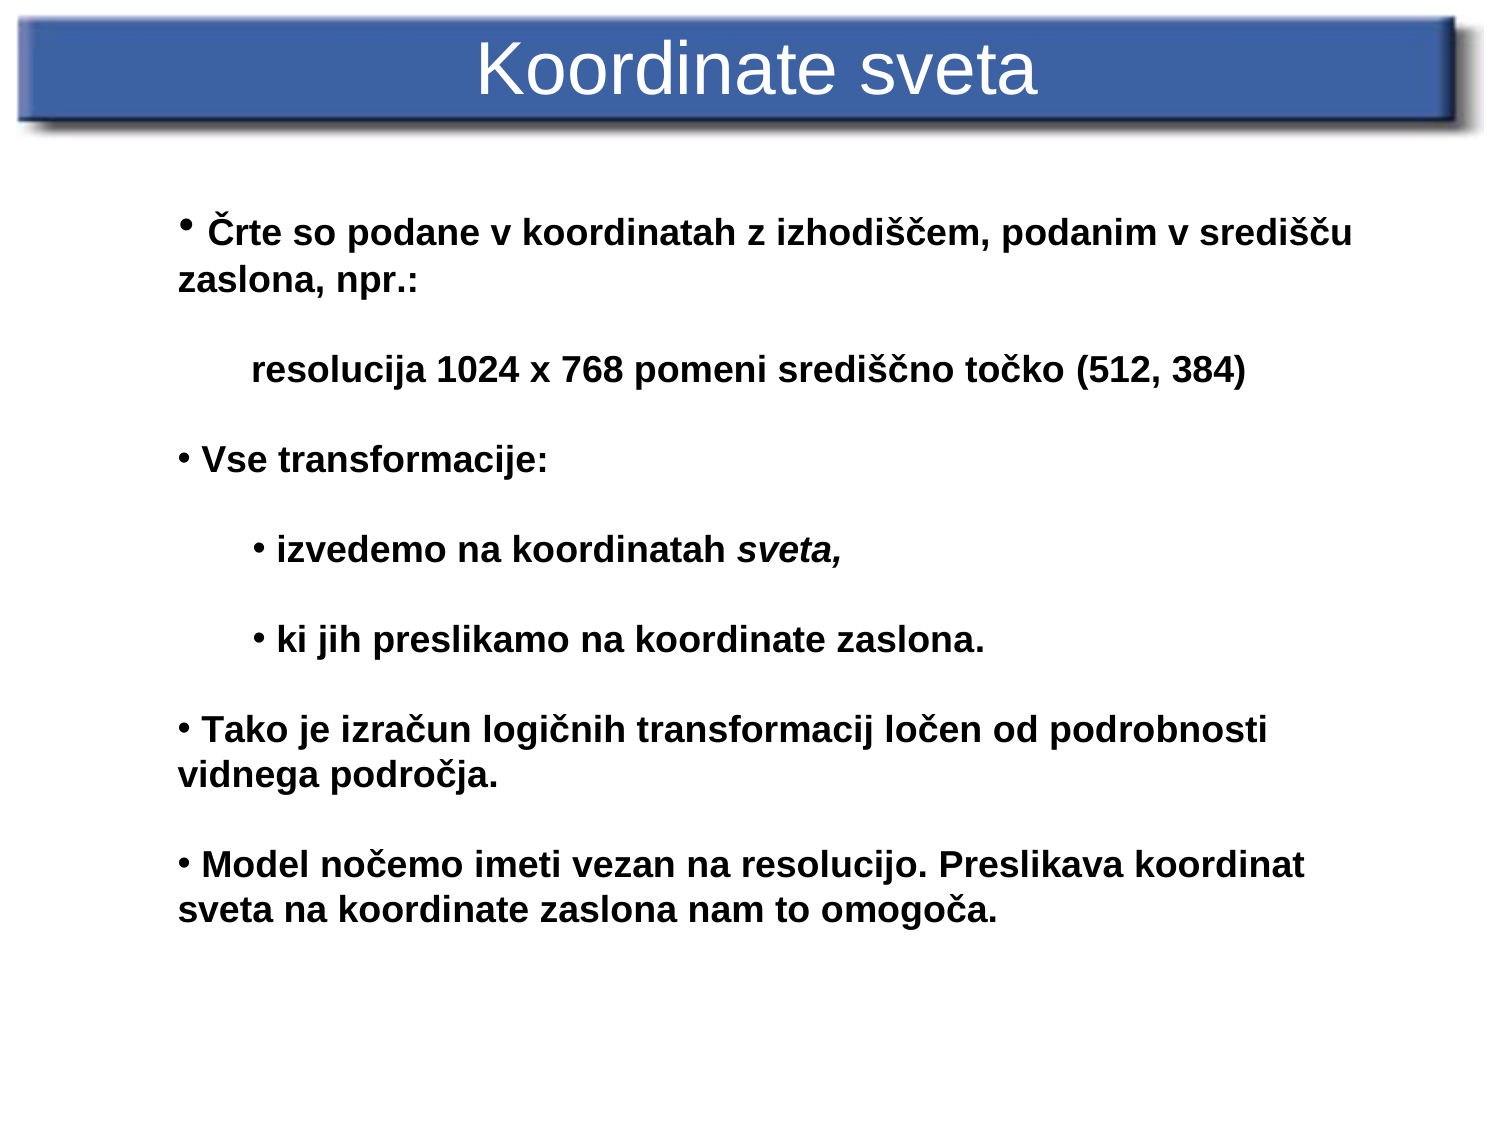

Koordinate sveta
 Črte so podane v koordinatah z izhodiščem, podanim v središču zaslona, npr.:
 resolucija 1024 x 768 pomeni središčno točko (512, 384)
 Vse transformacije:
 izvedemo na koordinatah sveta,
 ki jih preslikamo na koordinate zaslona.
 Tako je izračun logičnih transformacij ločen od podrobnosti vidnega področja.
 Model nočemo imeti vezan na resolucijo. Preslikava koordinat sveta na koordinate zaslona nam to omogoča.